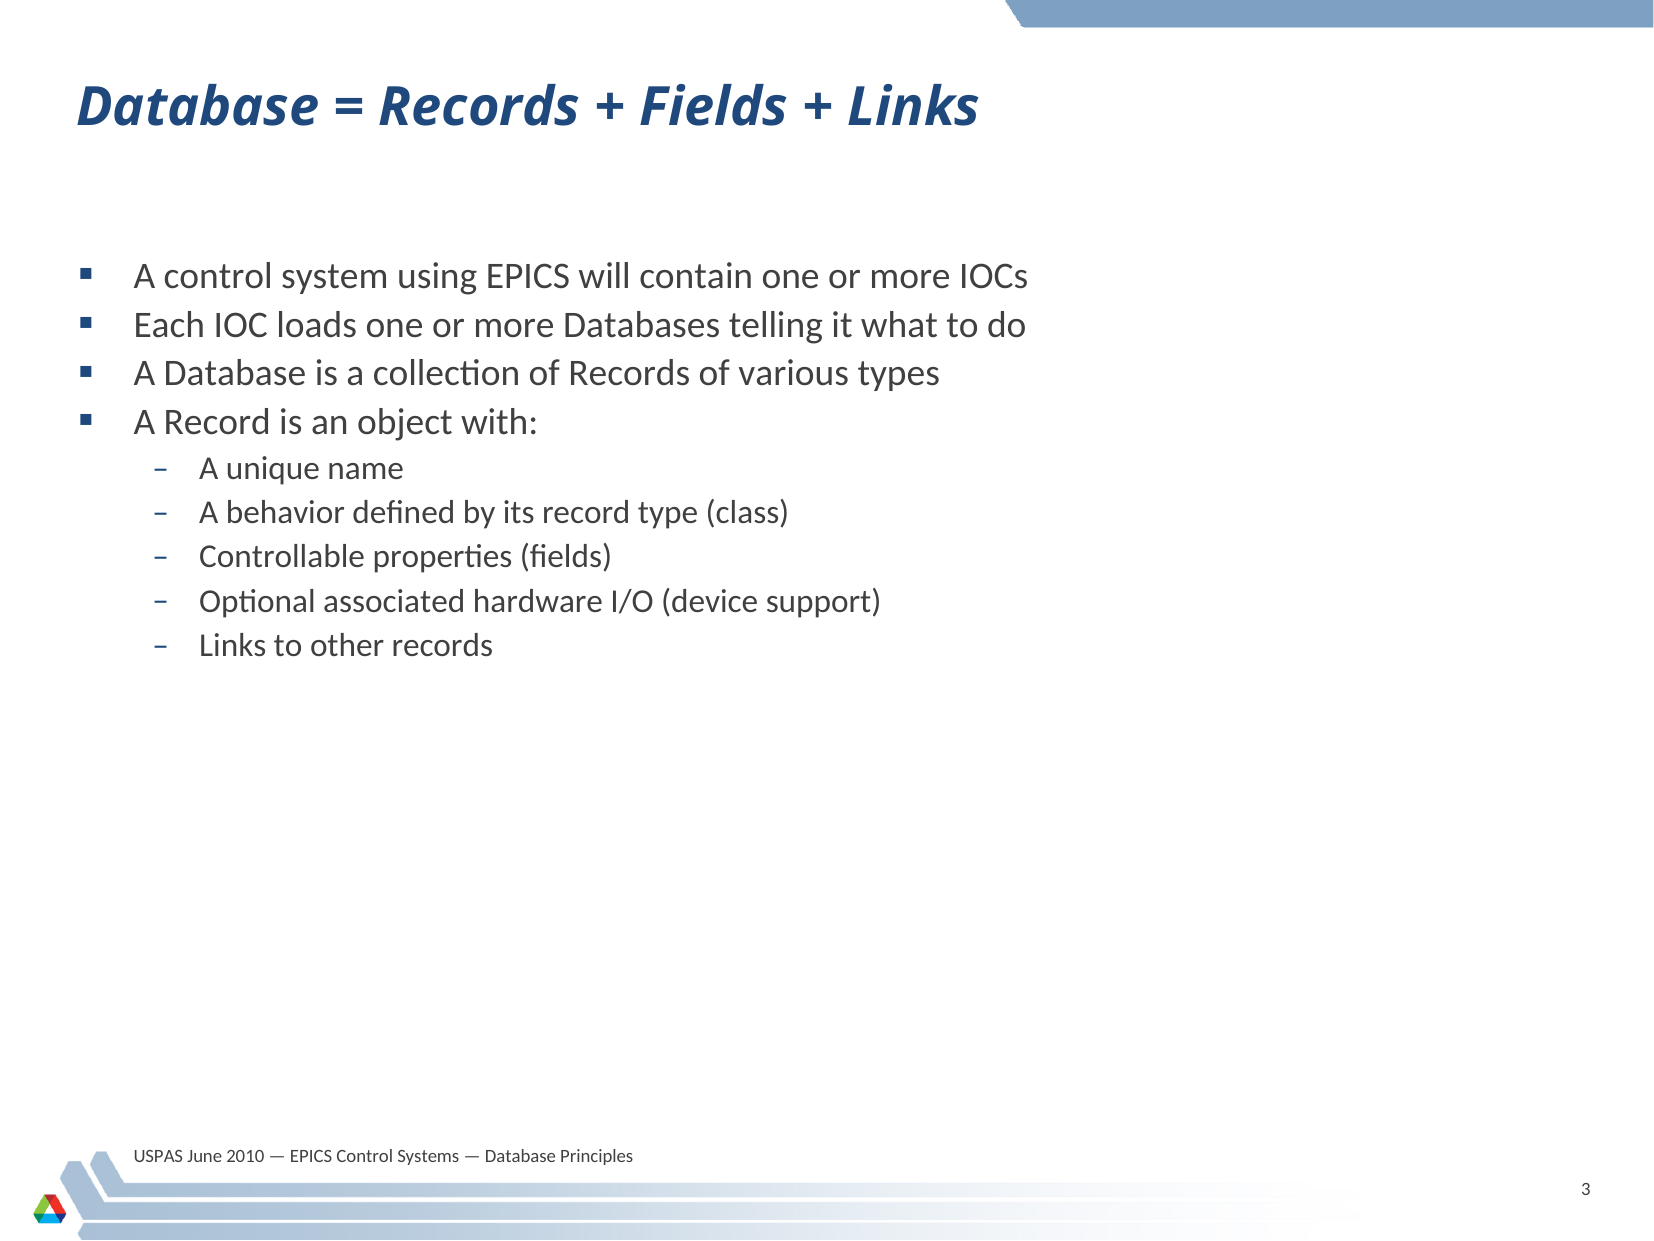

# Database = Records + Fields + Links
A control system using EPICS will contain one or more IOCs
Each IOC loads one or more Databases telling it what to do
A Database is a collection of Records of various types
A Record is an object with:
A unique name
A behavior defined by its record type (class)
Controllable properties (fields)
Optional associated hardware I/O (device support)
Links to other records
USPAS June 2010 — EPICS Control Systems — Database Principles
3